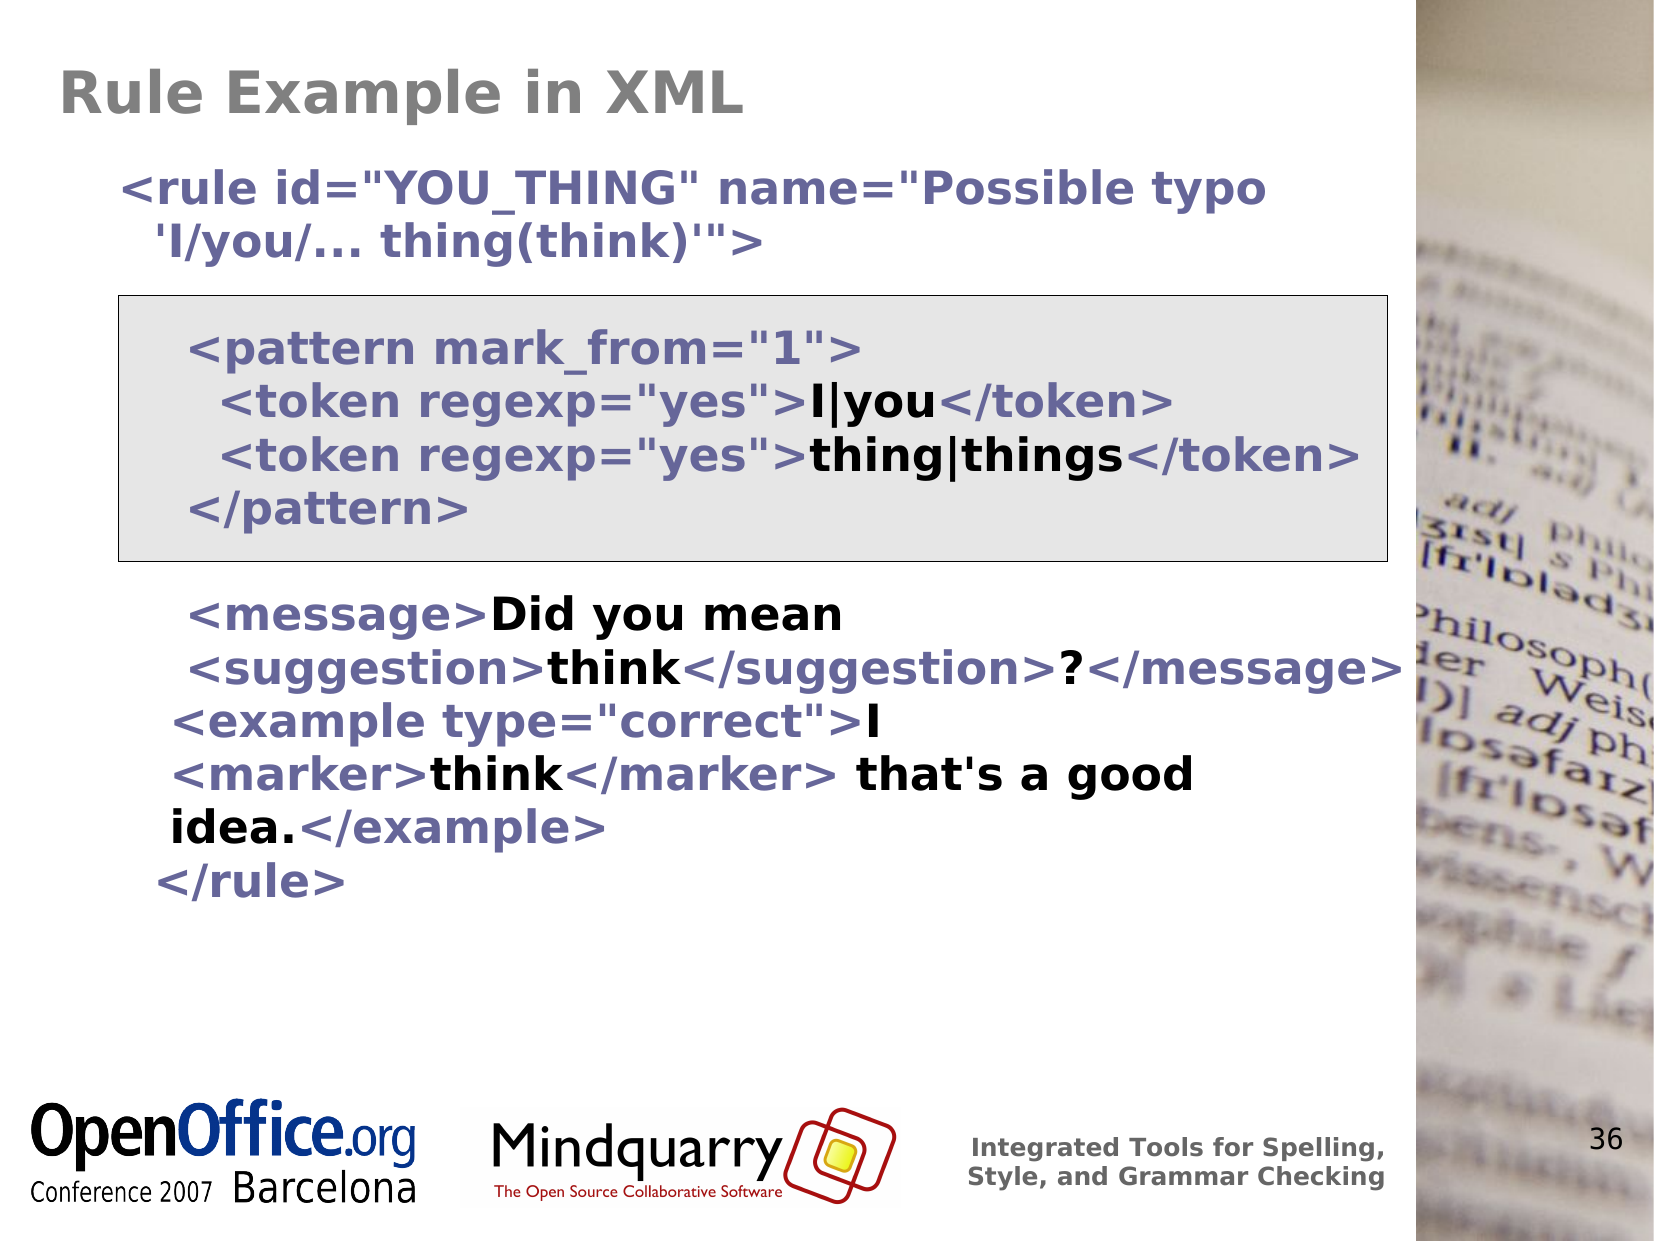

Rule Example in XML
<rule id="YOU_THING" name="Possible typo 'I/you/... thing(think)'">
 <pattern mark_from="1">
 <token regexp="yes">I|you</token>
 <token regexp="yes">thing|things</token>
 </pattern>
 <message>Did you mean
 <suggestion>think</suggestion>?</message>
 <example type="correct">I
 <marker>think</marker> that's a good
 idea.</example>
</rule>
36
#